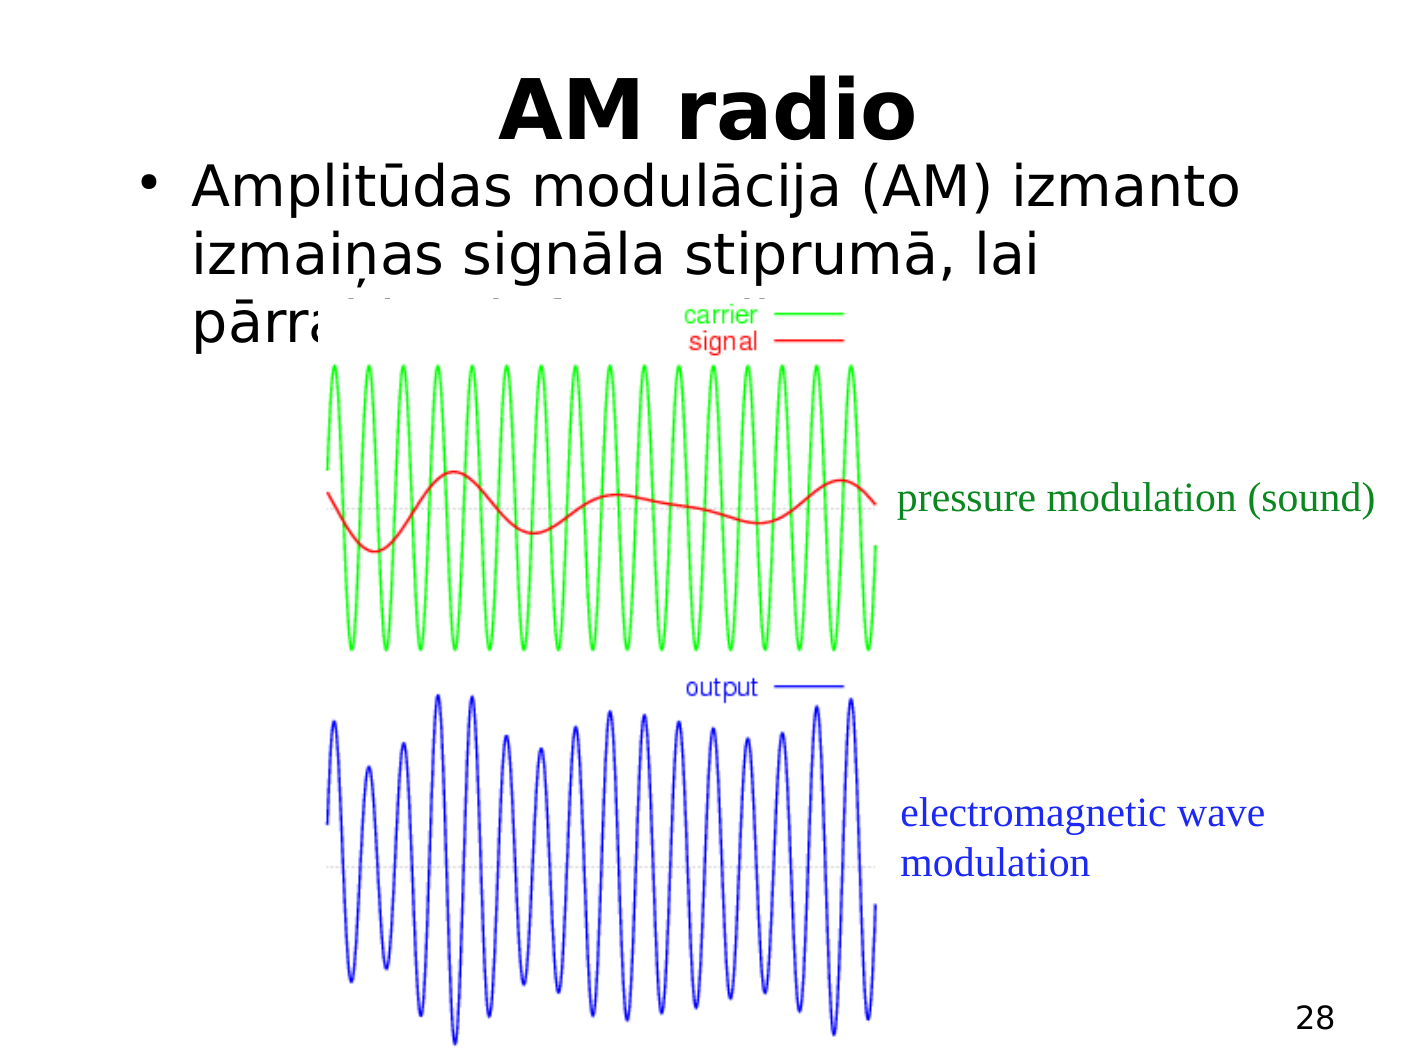

# AM radio
Amplitūdas modulācija (AM) izmanto izmaiņas signāla stiprumā, lai pārraidītu informāciju
pressure modulation (sound)
electromagnetic wave
modulation